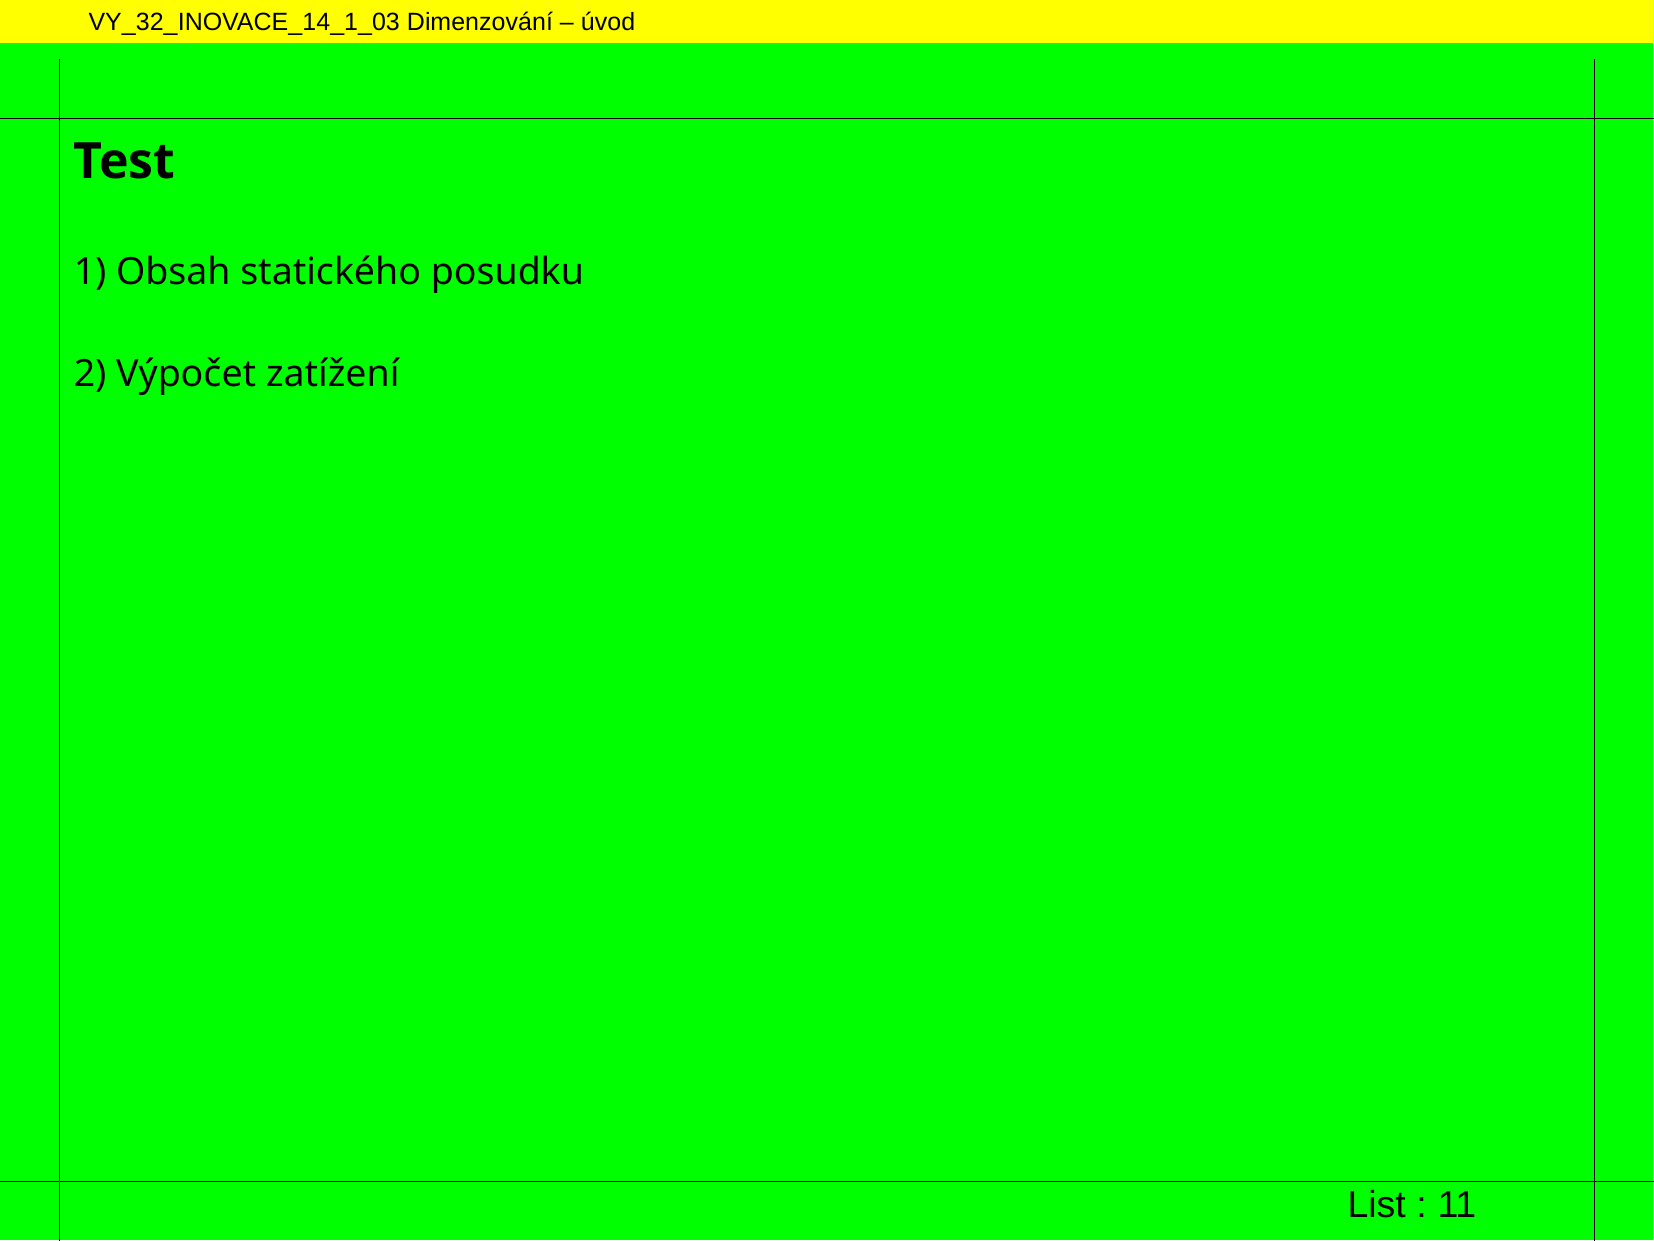

VY_32_INOVACE_14_1_03 Dimenzování – úvod
Test
1) Obsah statického posudku
2) Výpočet zatížení
List :